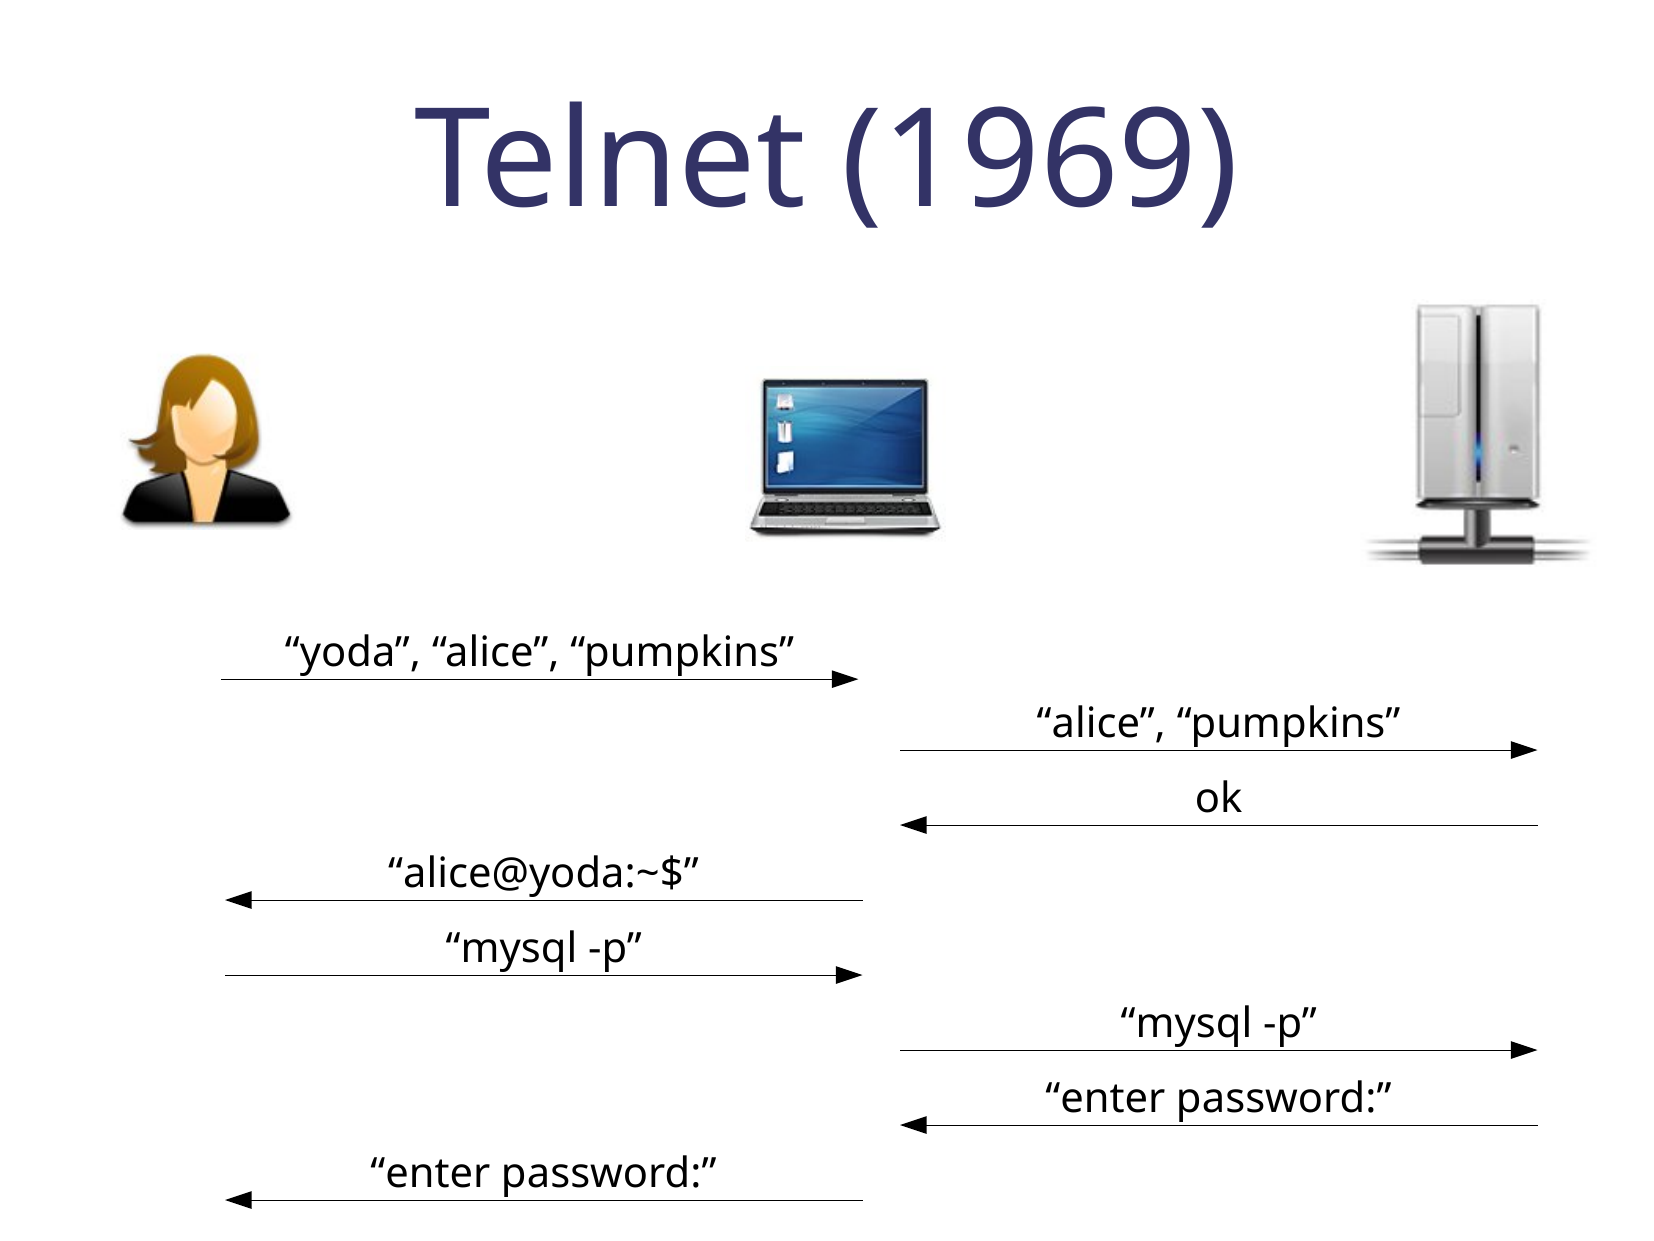

# Telnet (1969)
“yoda”, “alice”, “pumpkins”
“alice”, “pumpkins”
ok
“alice@yoda:~$”
“mysql -p”
“mysql -p”
“enter password:”
“enter password:”